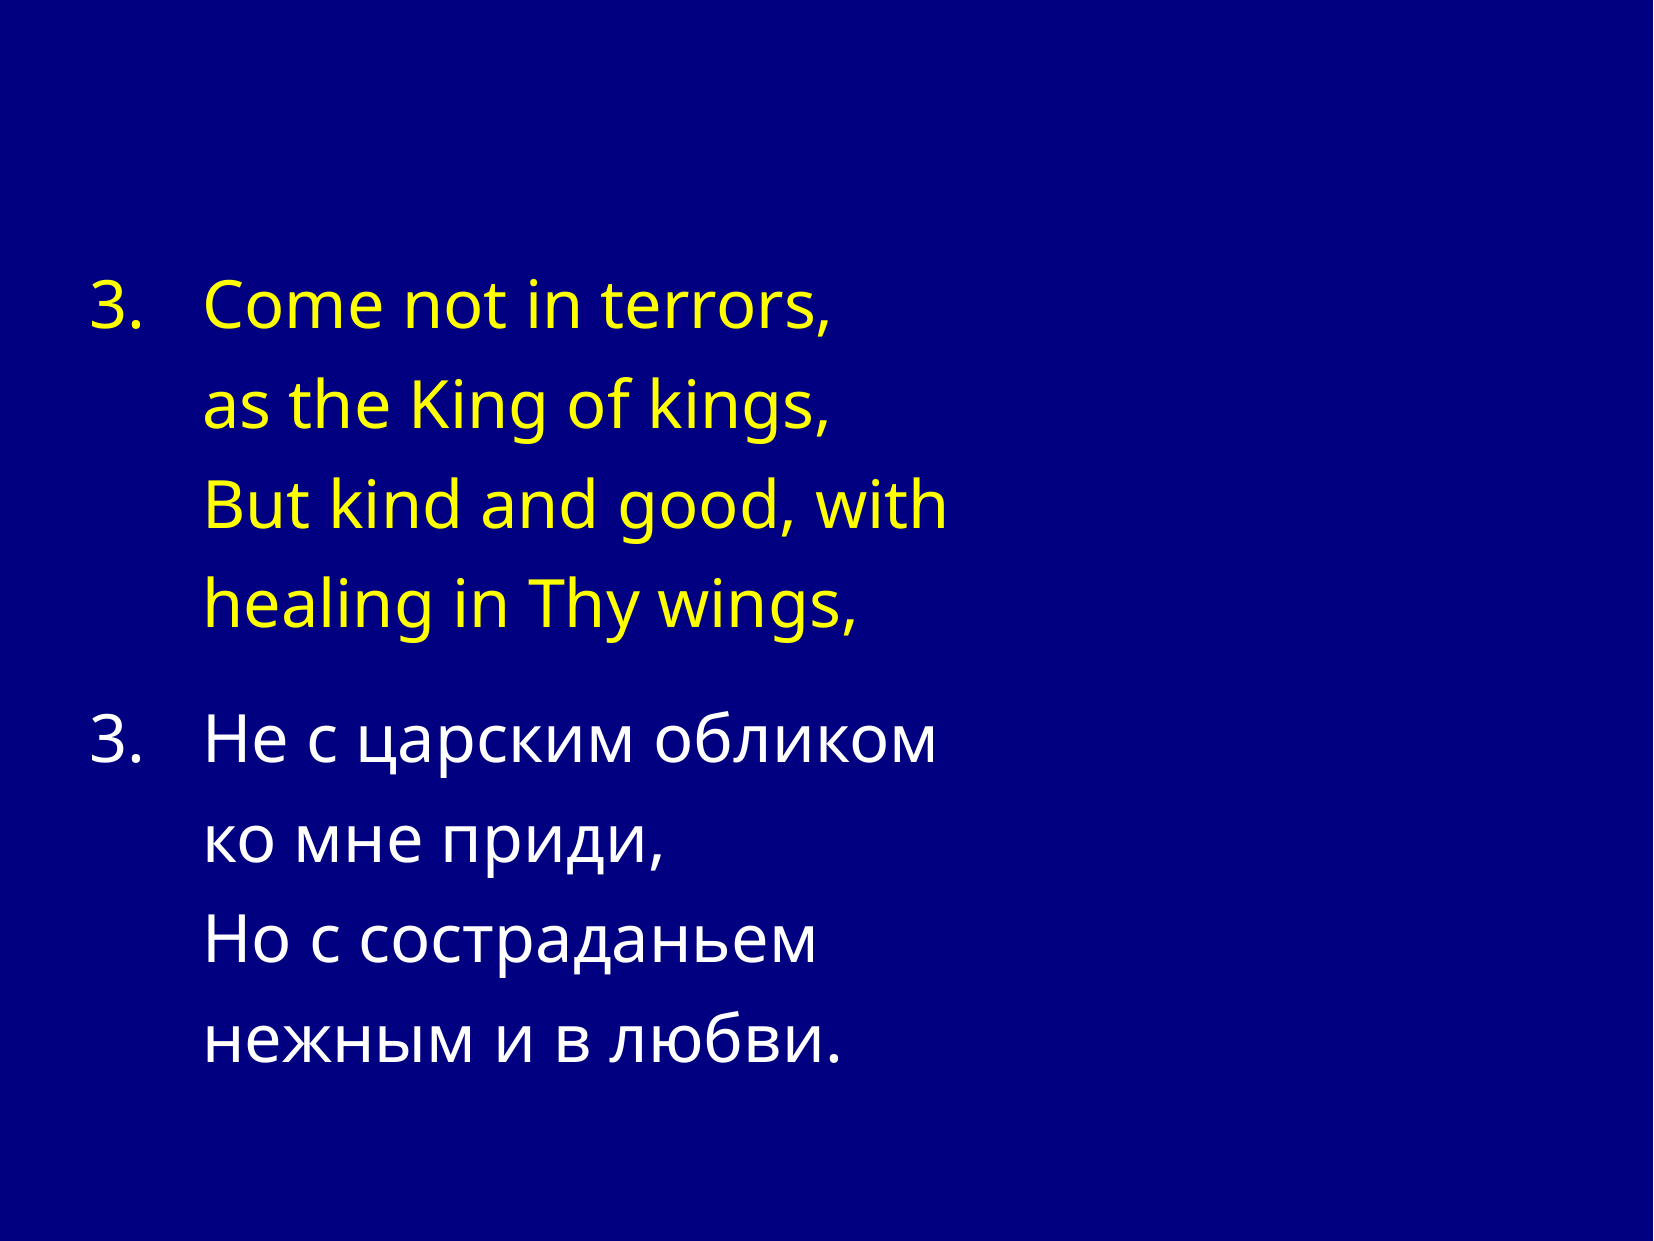

3.	Come not in terrors,
	as the King of kings,
	But kind and good, with
	healing in Thy wings,
3.	Не с царским обликом
	ко мне приди,
	Но с состраданьем
	нежным и в любви.